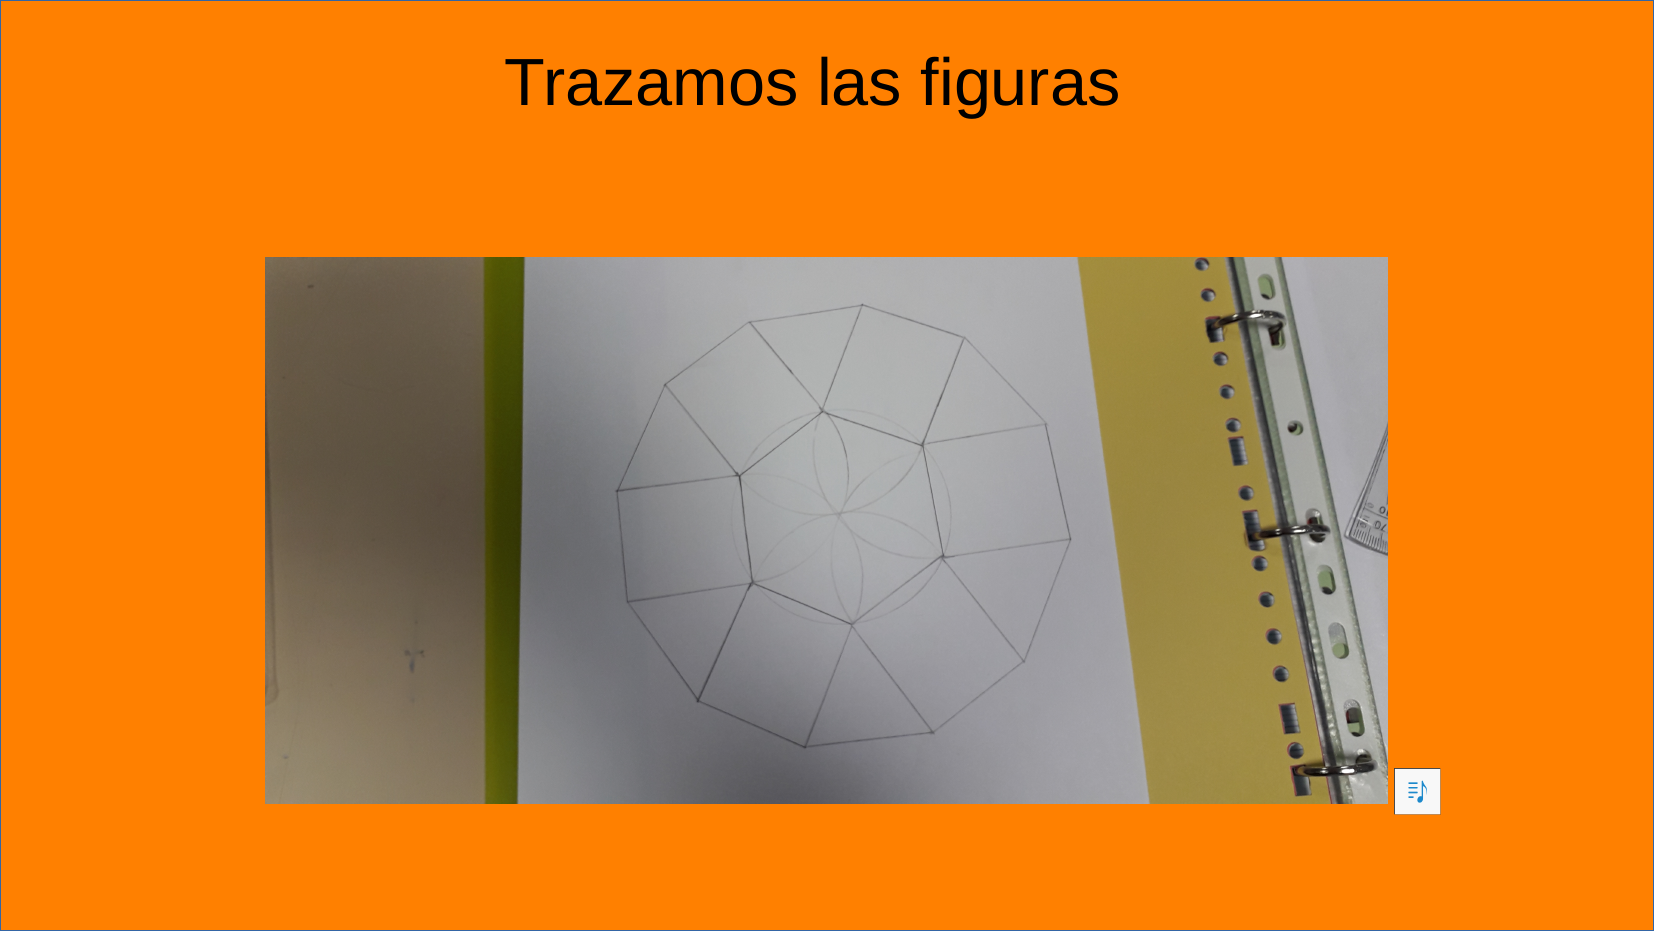

# Trazamos las figuras
Trazamos las figuras